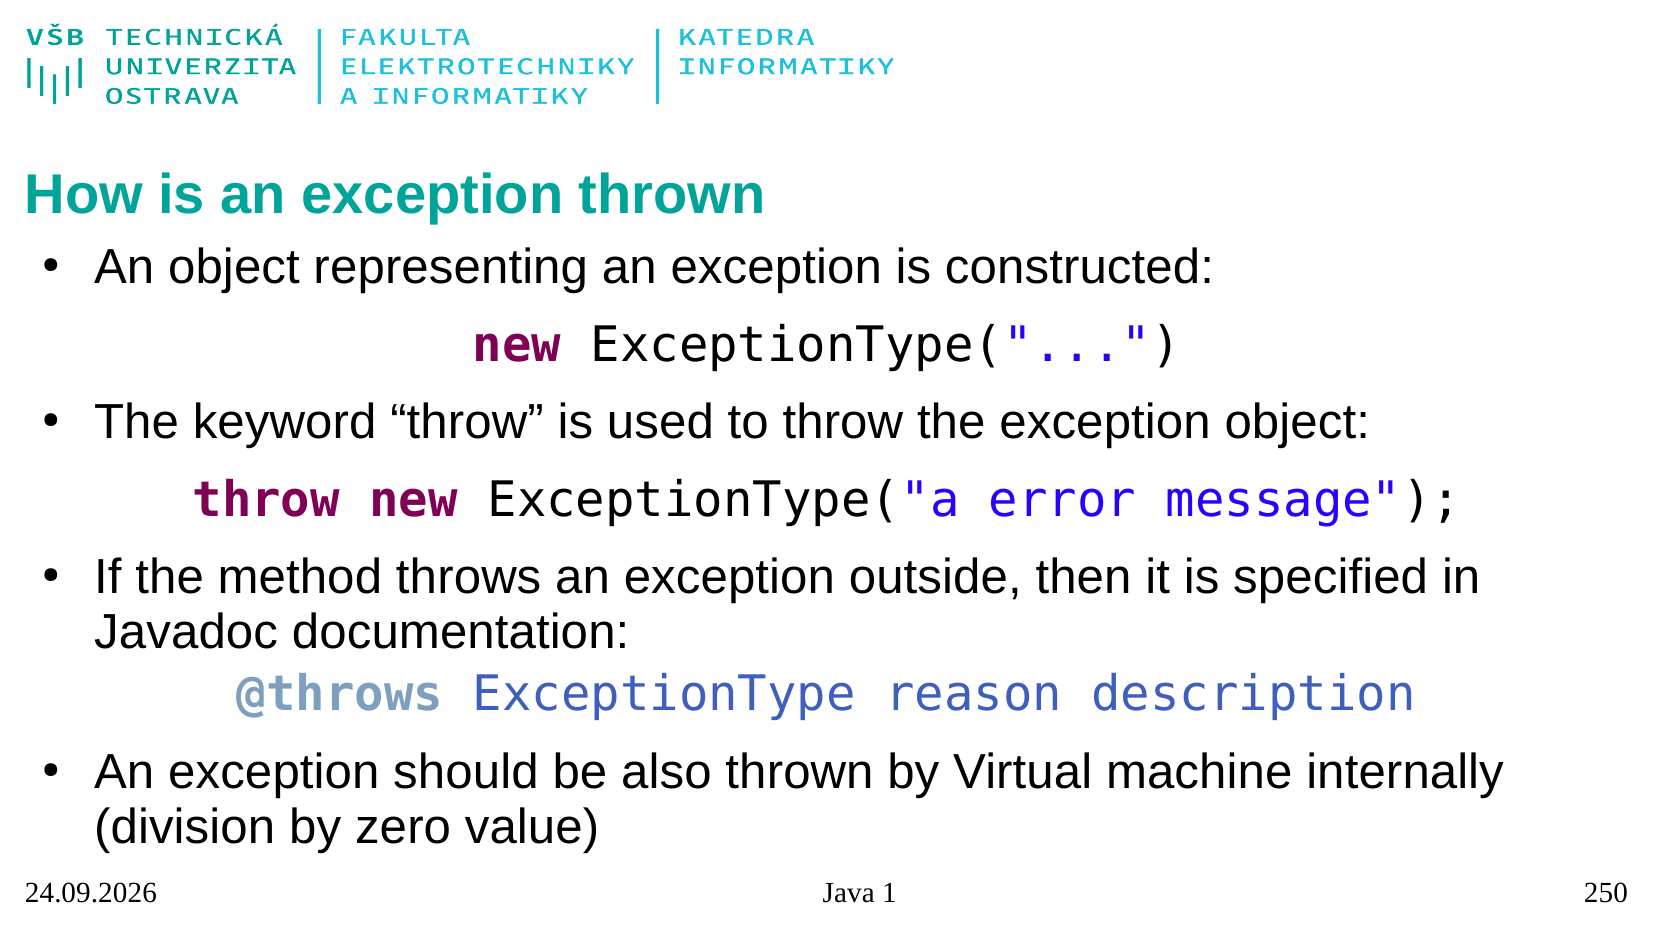

# How is an exception thrown
An object representing an exception is constructed:
new ExceptionType("...")
The keyword “throw” is used to throw the exception object:
throw new ExceptionType("a error message");
If the method throws an exception outside, then it is specified in Javadoc documentation:
@throws ExceptionType reason description
An exception should be also thrown by Virtual machine internally (division by zero value)
Java 1
250